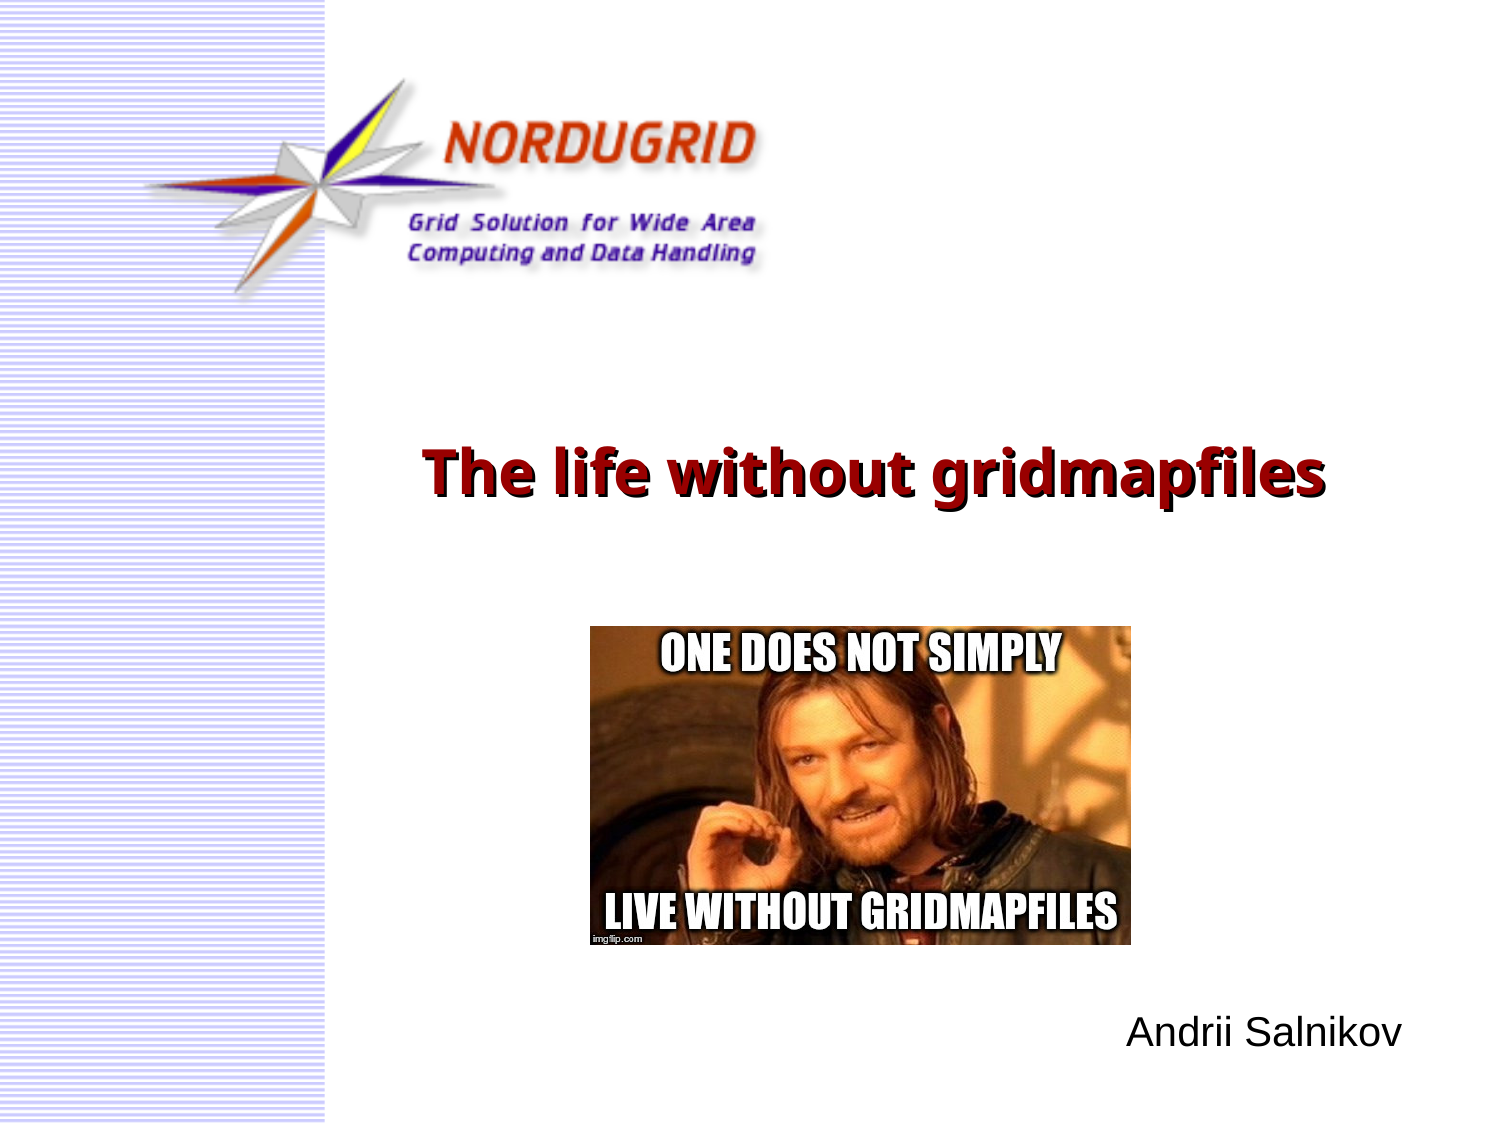

# The life without gridmapfiles
Andrii Salnikov